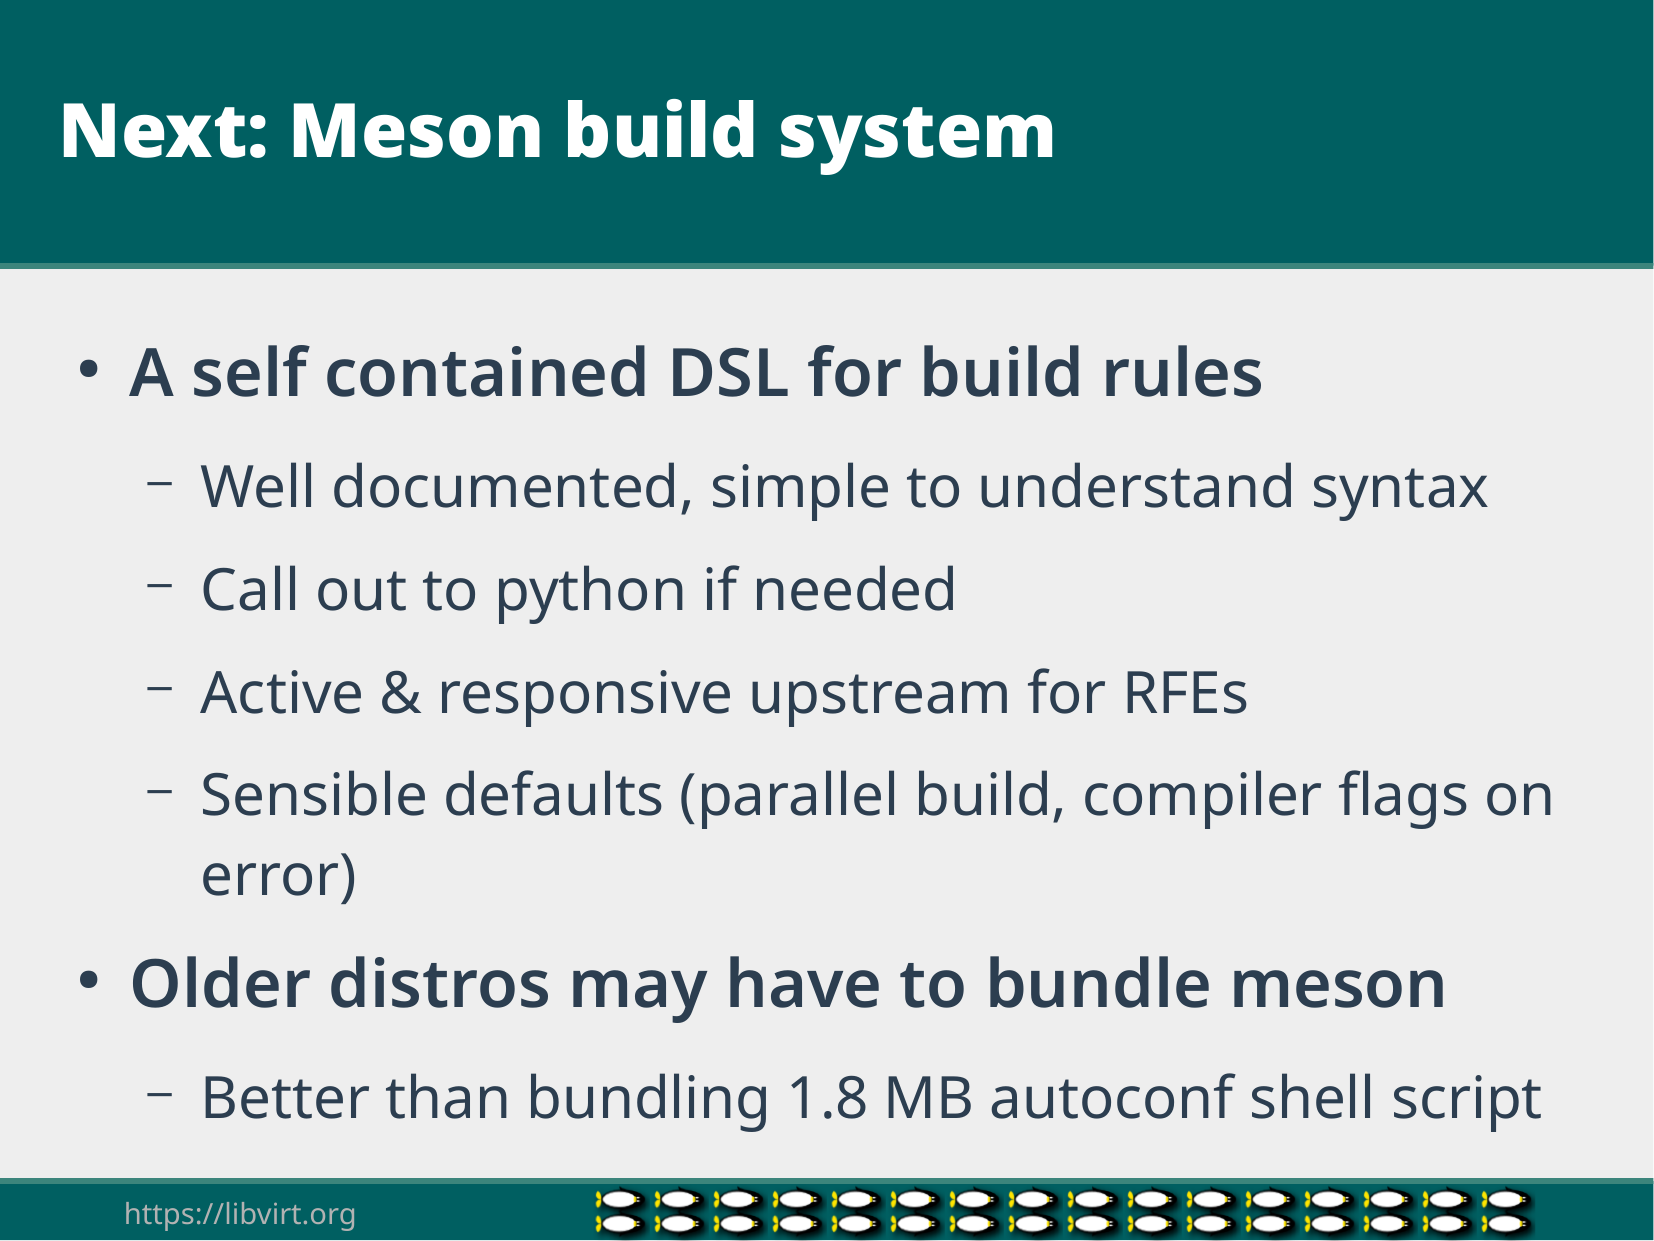

# Next: Meson build system
A self contained DSL for build rules
Well documented, simple to understand syntax
Call out to python if needed
Active & responsive upstream for RFEs
Sensible defaults (parallel build, compiler flags on error)
Older distros may have to bundle meson
Better than bundling 1.8 MB autoconf shell script
https://libvirt.org